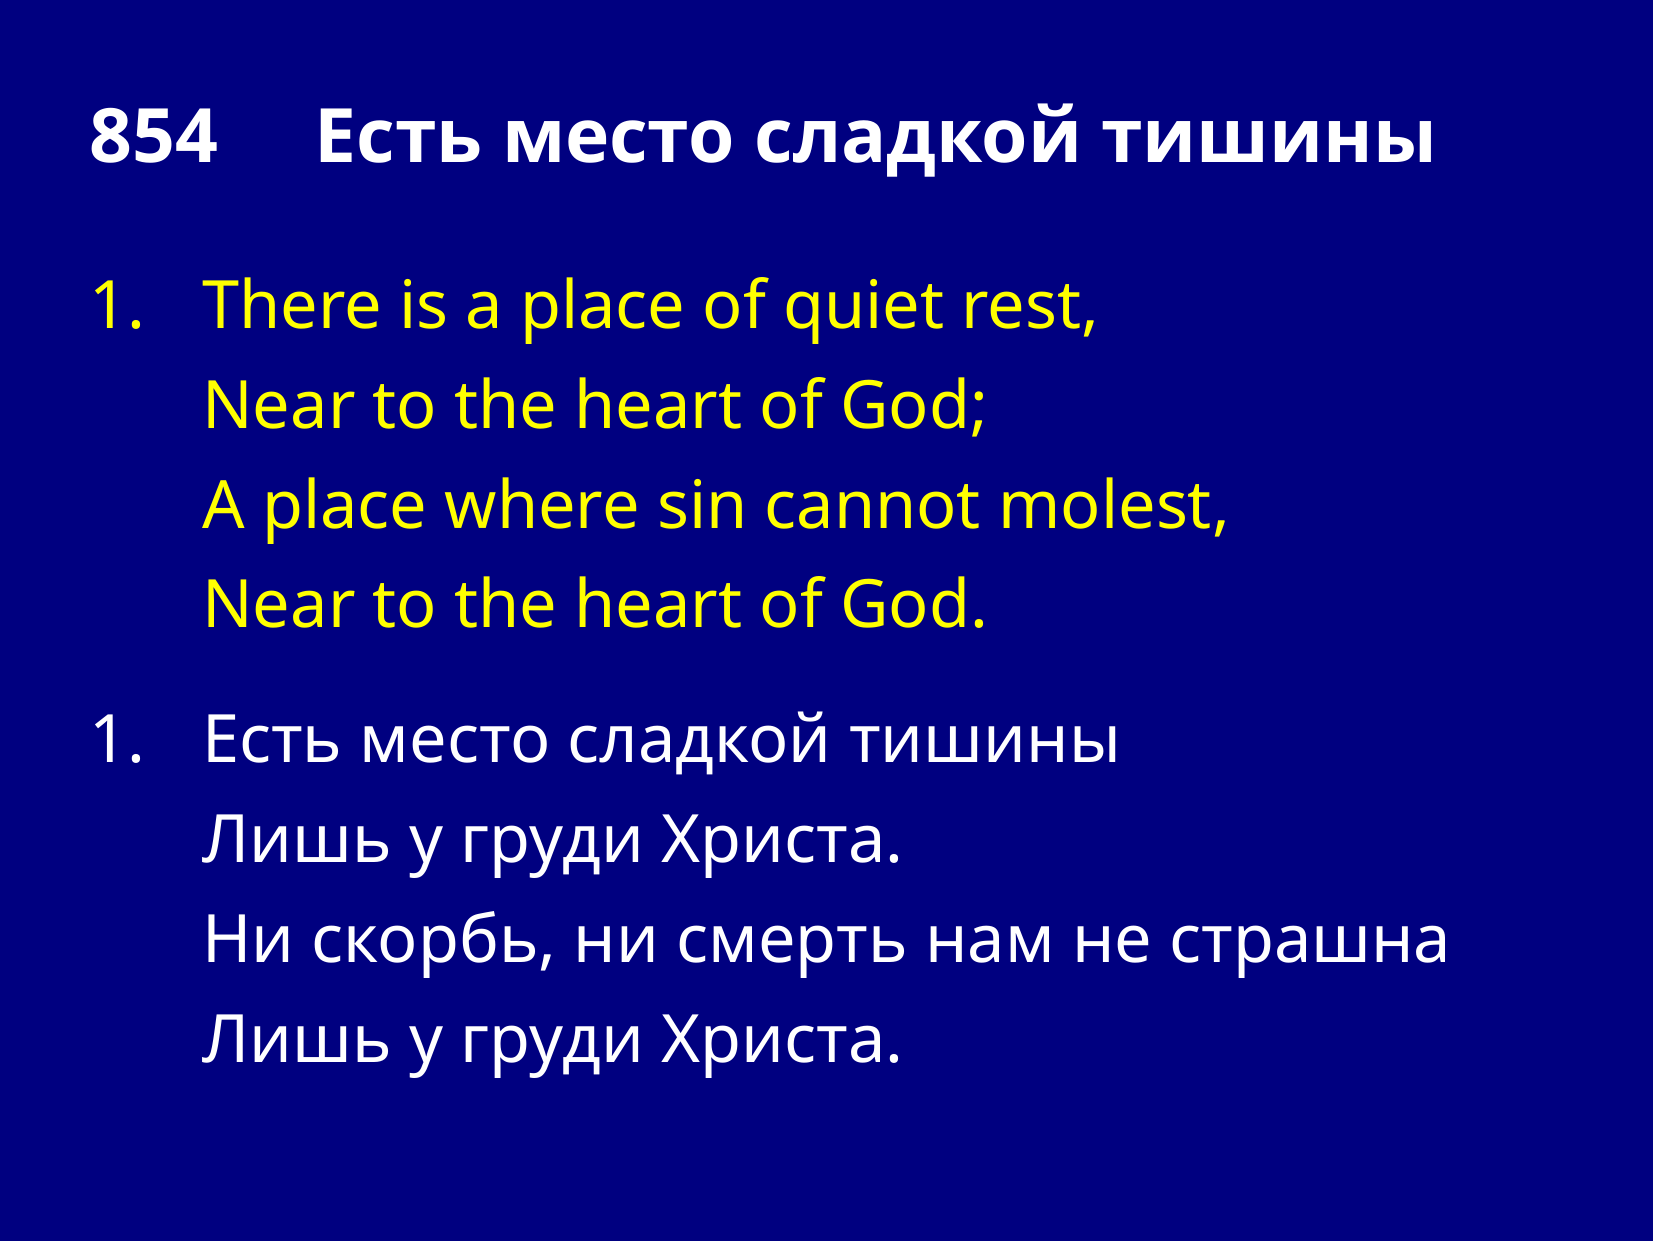

854	Есть место сладкой тишины
1.	There is a place of quiet rest,
	Near to the heart of God;
	A place where sin cannot molest,
	Near to the heart of God.
1.	Есть место сладкой тишины
	Лишь у груди Христа.
	Ни скорбь, ни смерть нам не страшна
	Лишь у груди Христа.